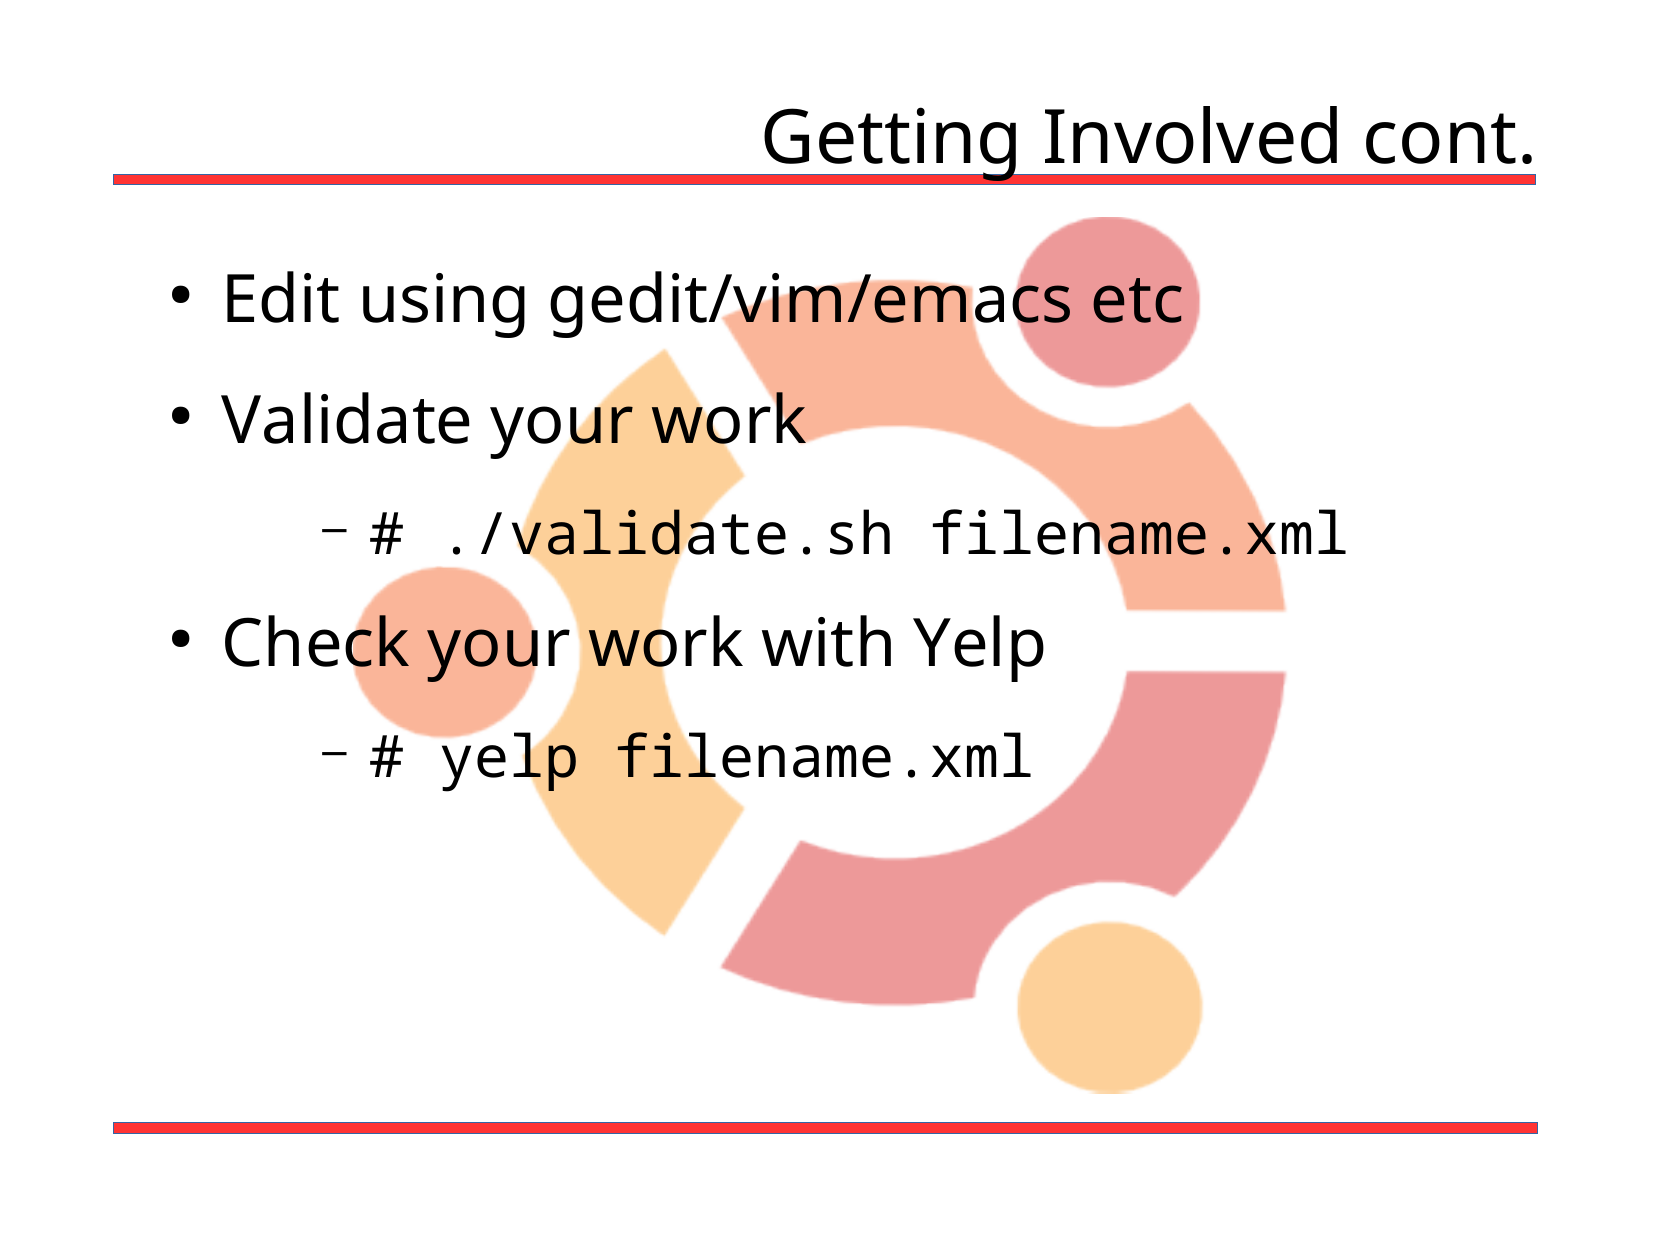

# Getting Involved cont.
Edit using gedit/vim/emacs etc
Validate your work
# ./validate.sh filename.xml
Check your work with Yelp
# yelp filename.xml